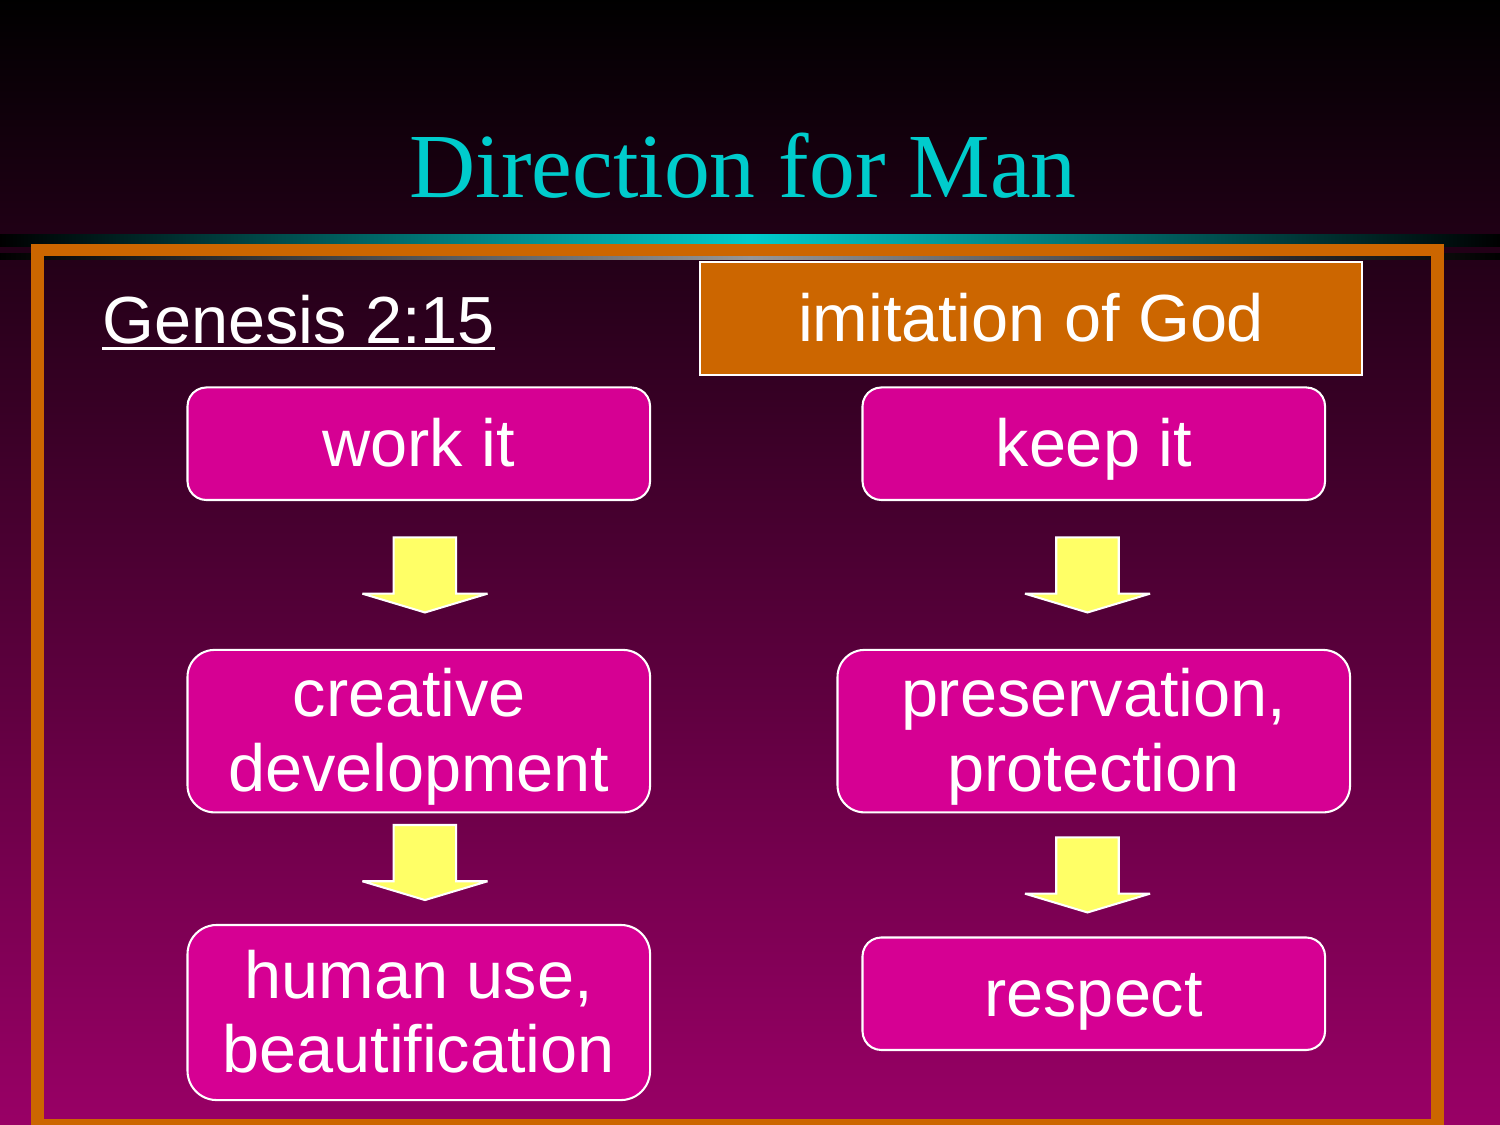

# Direction for Man
imitation of God
Genesis 2:15
work it
keep it
creative
development
preservation,
protection
human use,
beautification
respect